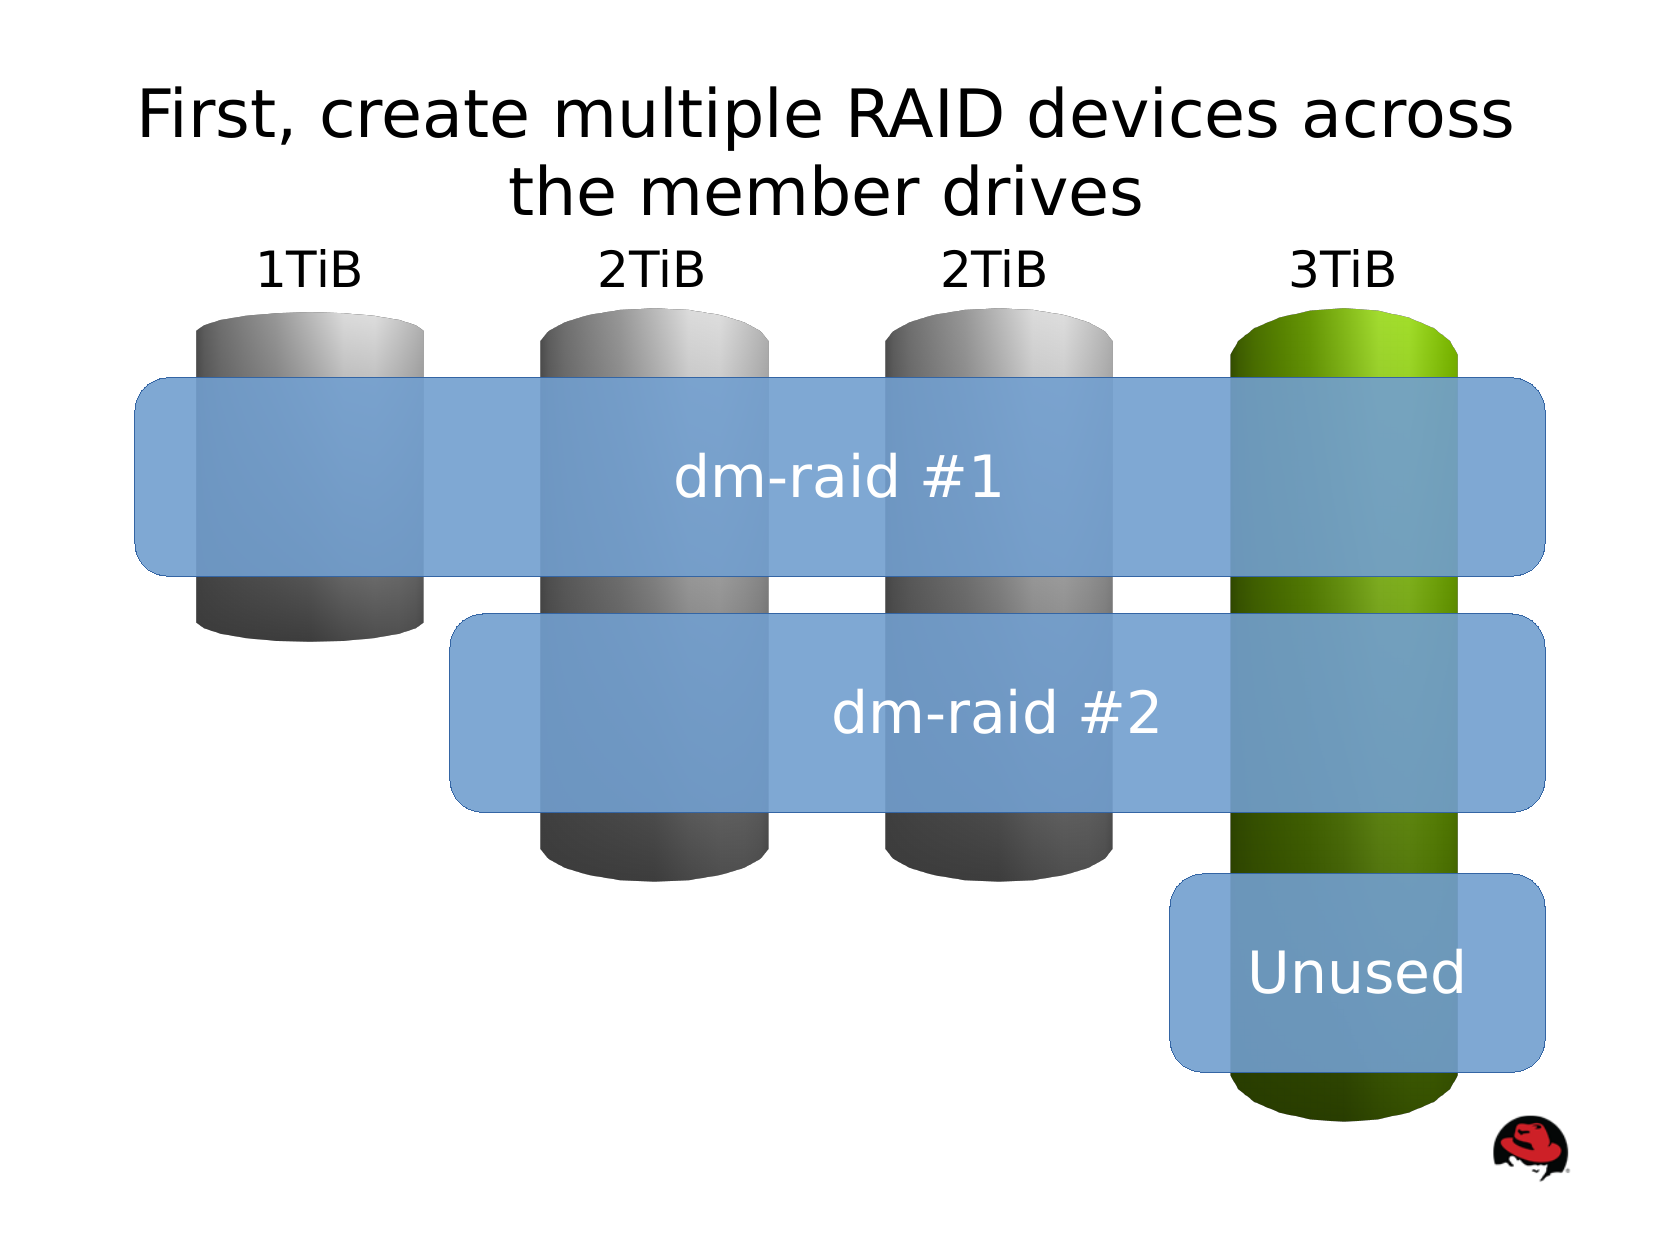

# First, create multiple RAID devices across the member drives
1TiB
2TiB
2TiB
3TiB
dm-raid #1
dm-raid #2
Unused